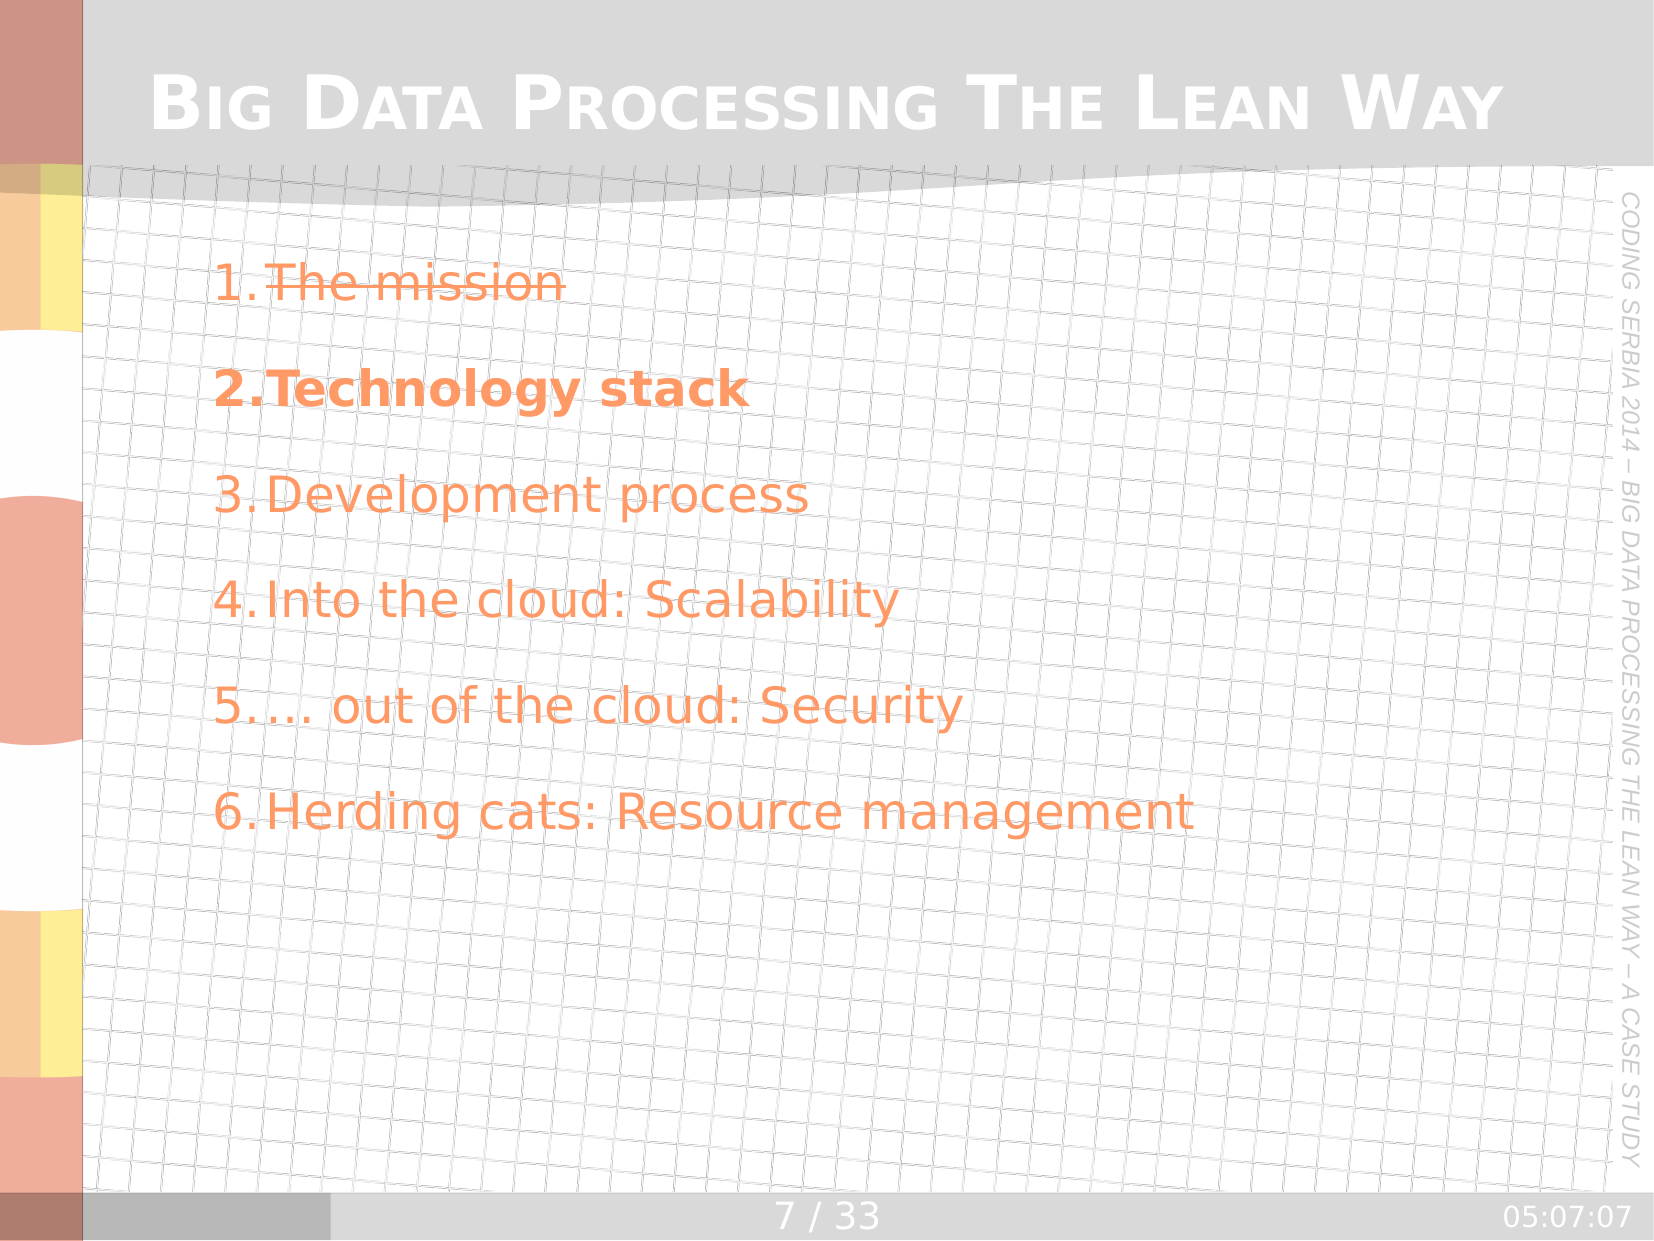

# BIG DATA PROCESSING THE LEAN WAY
The mission
Technology stack
Development process
Into the cloud: Scalability
… out of the cloud: Security
Herding cats: Resource management